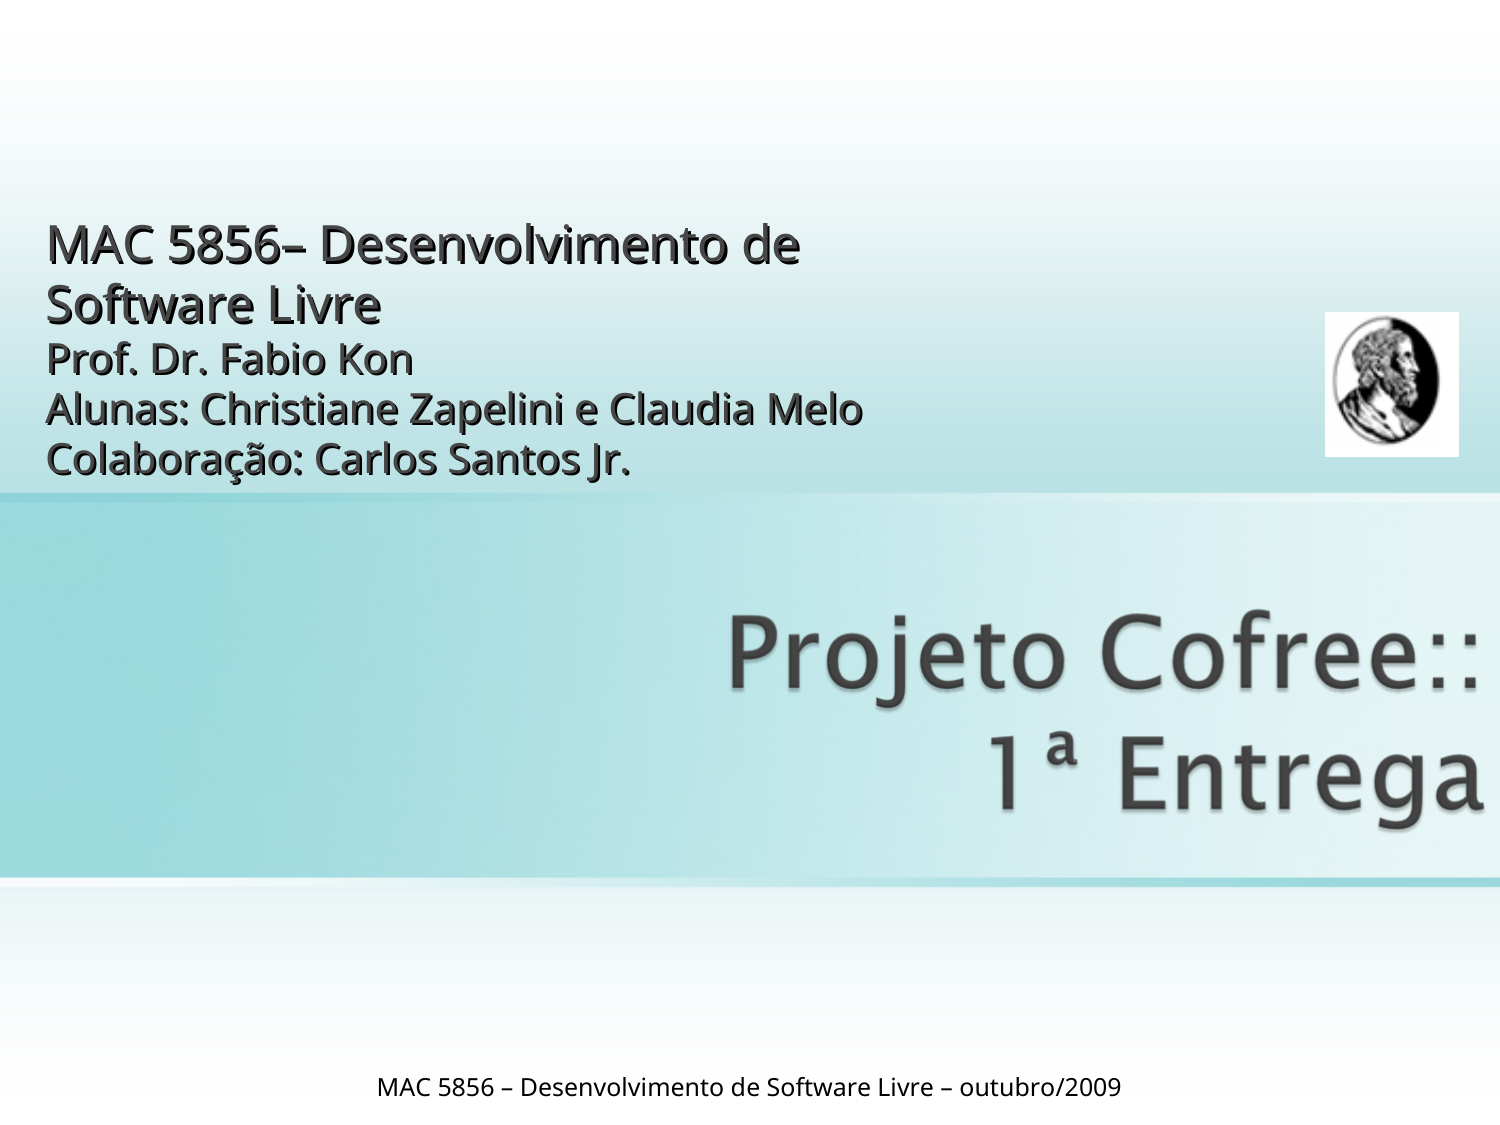

MAC 5856– Desenvolvimento de Software Livre
Prof. Dr. Fabio Kon
Alunas: Christiane Zapelini e Claudia Melo
Colaboração: Carlos Santos Jr.
MAC 5856 – Desenvolvimento de Software Livre – outubro/2009